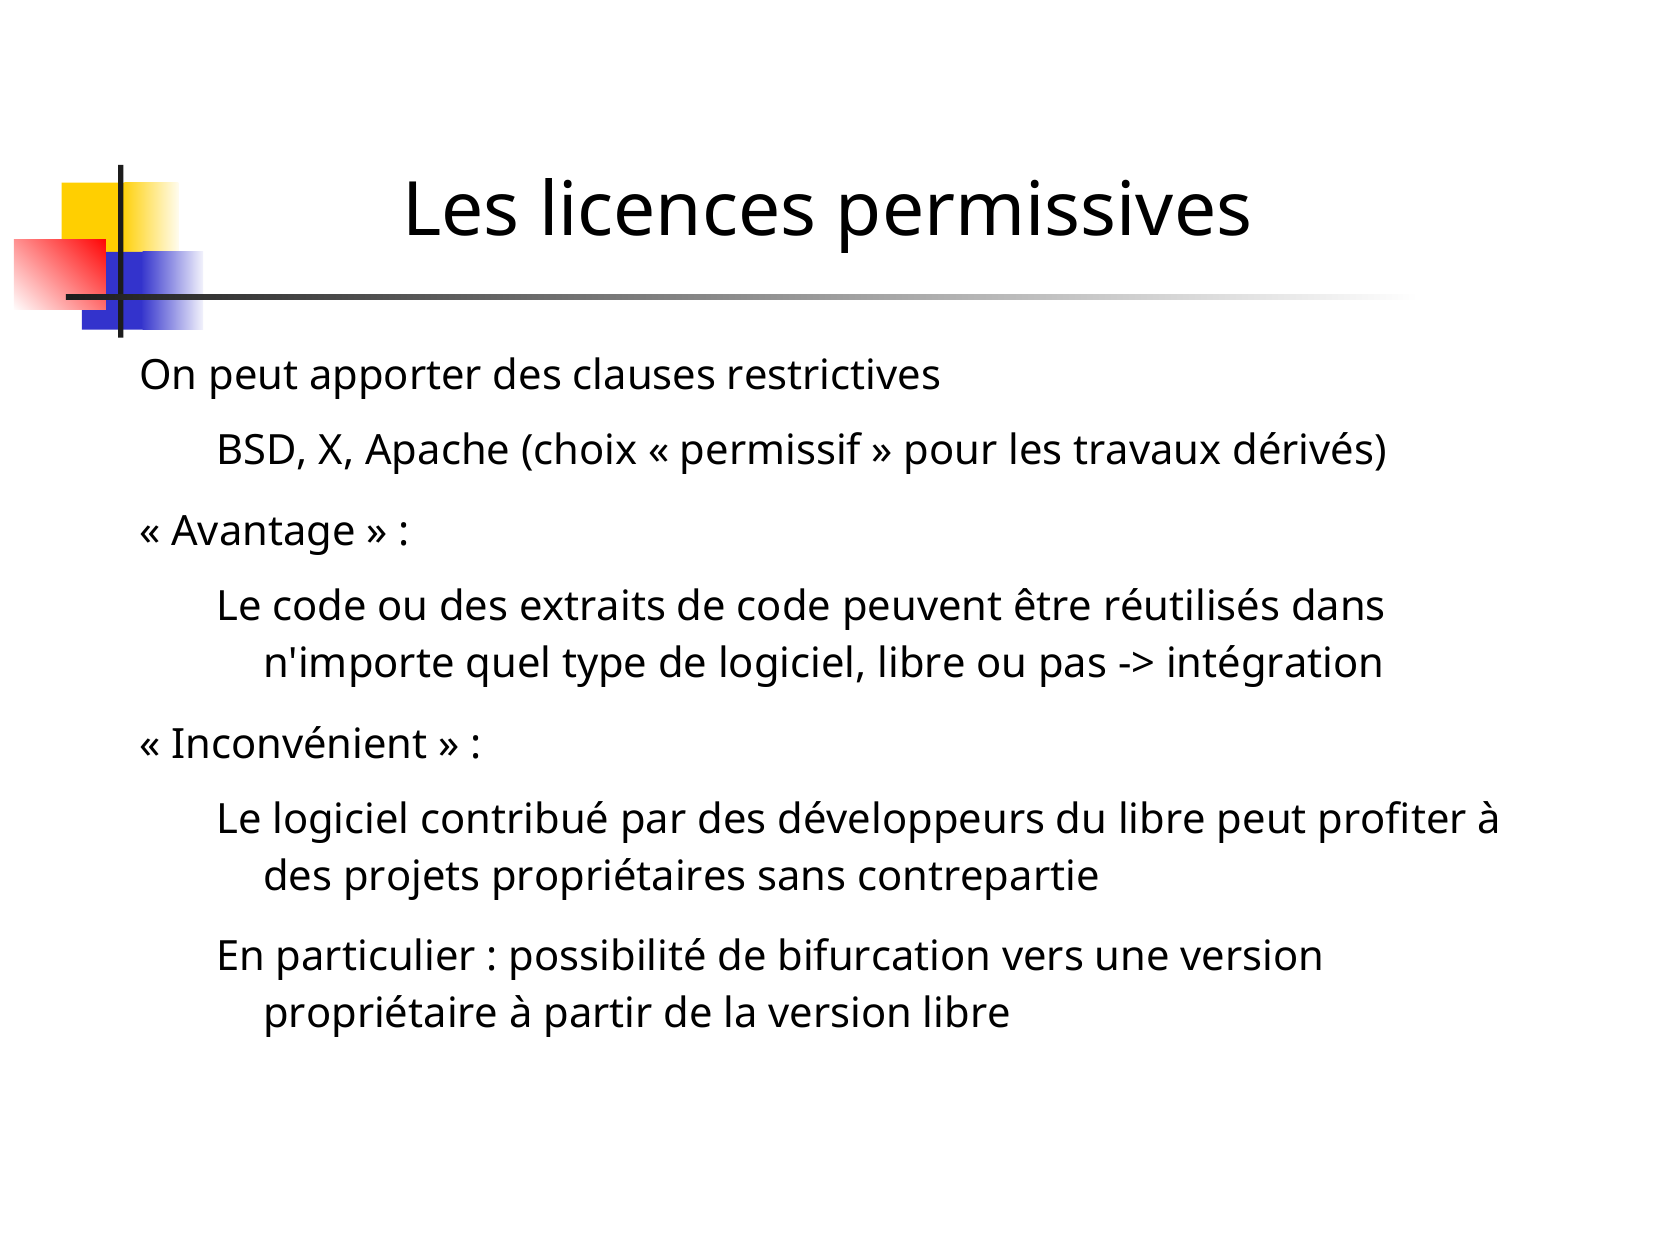

# Les licences permissives
On peut apporter des clauses restrictives
BSD, X, Apache (choix « permissif » pour les travaux dérivés)
« Avantage » :
Le code ou des extraits de code peuvent être réutilisés dans n'importe quel type de logiciel, libre ou pas -> intégration
« Inconvénient » :
Le logiciel contribué par des développeurs du libre peut profiter à des projets propriétaires sans contrepartie
En particulier : possibilité de bifurcation vers une version propriétaire à partir de la version libre